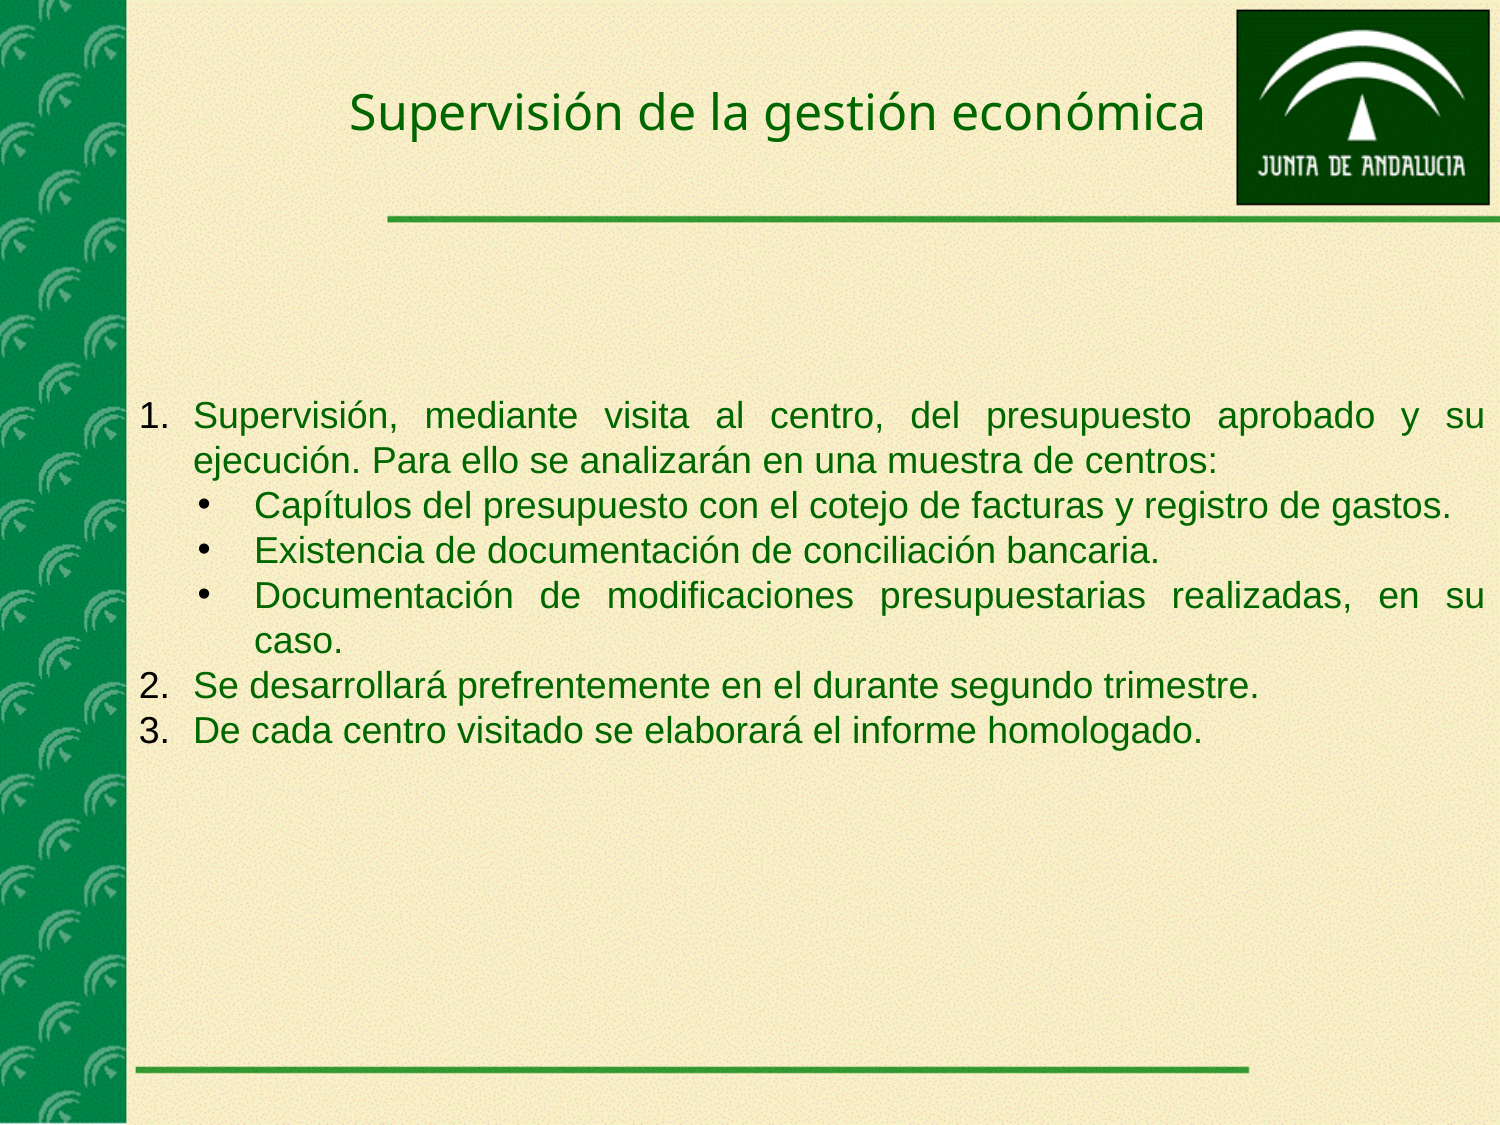

Supervisión de la gestión económica
Supervisión, mediante visita al centro, del presupuesto aprobado y su ejecución. Para ello se analizarán en una muestra de centros:
Capítulos del presupuesto con el cotejo de facturas y registro de gastos.
Existencia de documentación de conciliación bancaria.
Documentación de modificaciones presupuestarias realizadas, en su caso.
Se desarrollará prefrentemente en el durante segundo trimestre.
De cada centro visitado se elaborará el informe homologado.